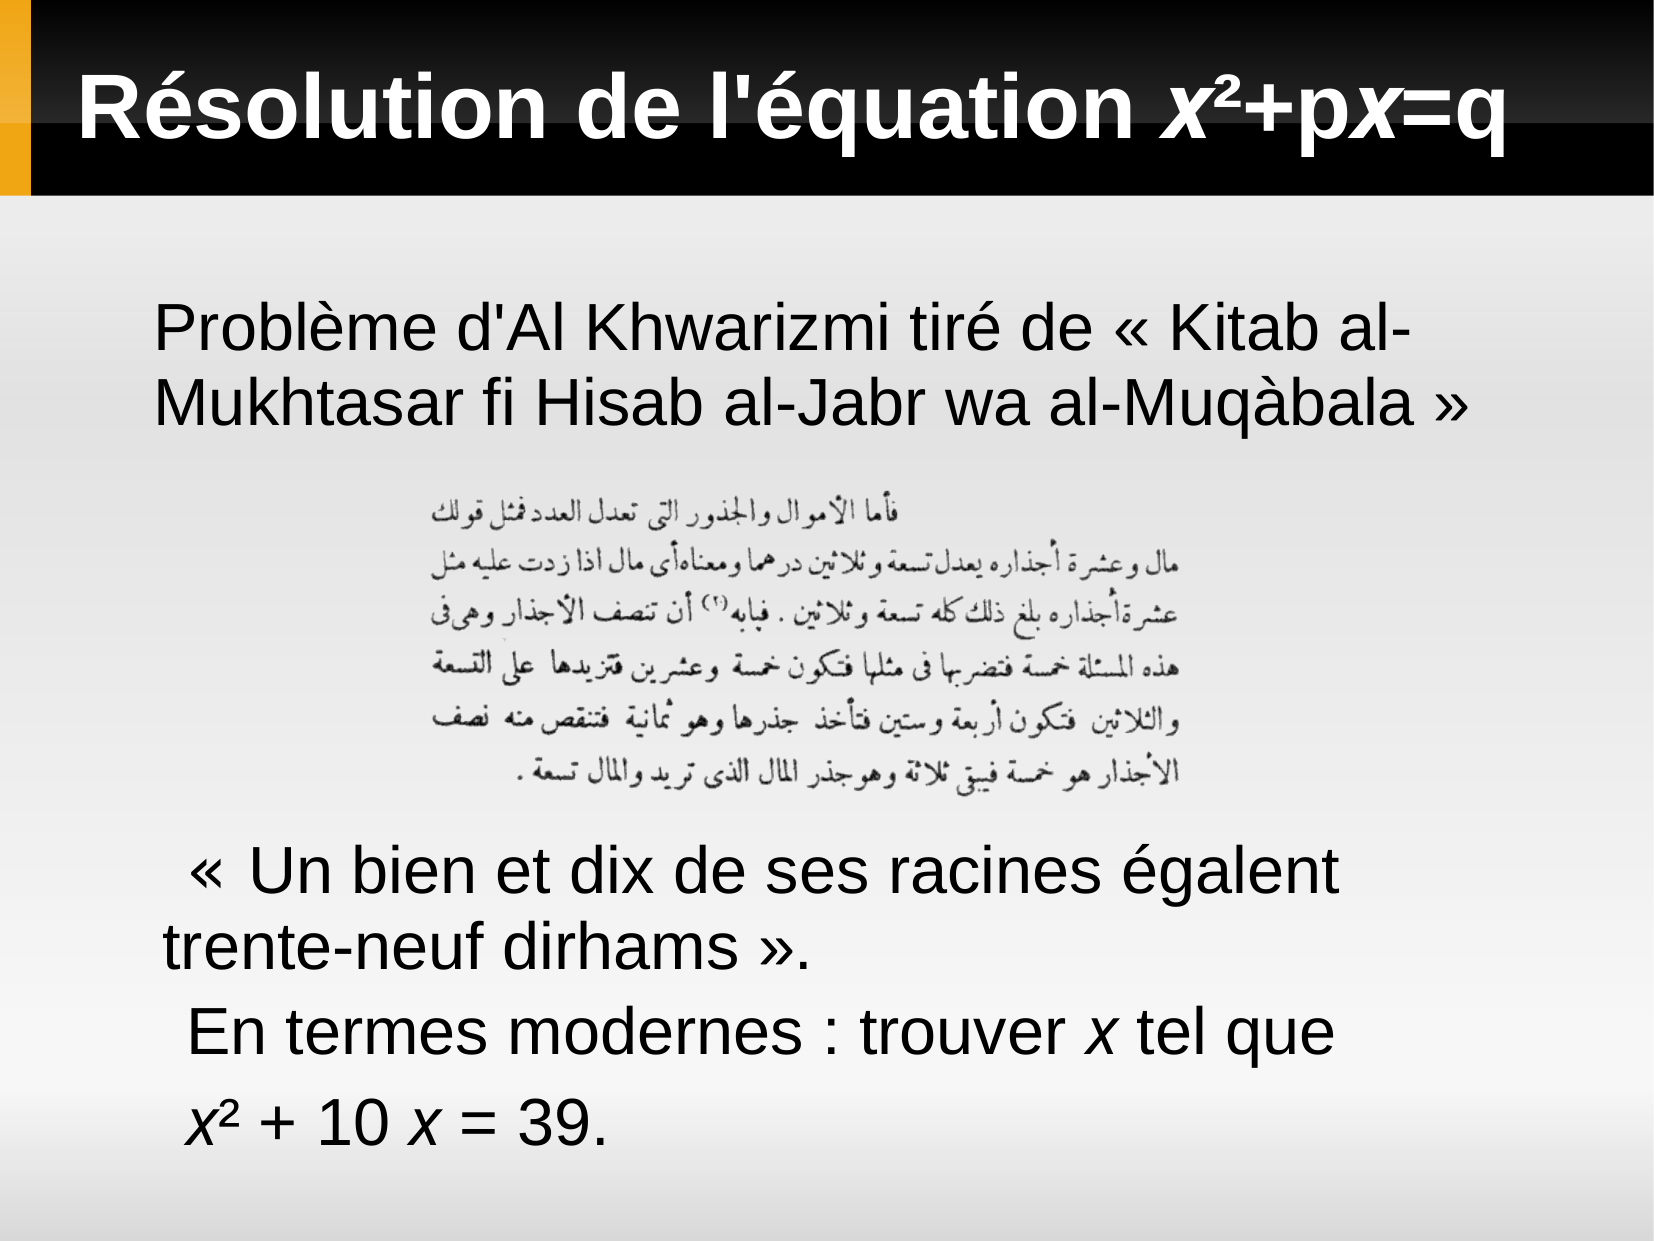

# Résolution de l'équation x²+px=q
Problème d'Al Khwarizmi tiré de « Kitab al-Mukhtasar fi Hisab al-Jabr wa al-Muqàbala »
« Un bien et dix de ses racines égalent trente-neuf dirhams ».
En termes modernes : trouver x tel que
x² + 10 x = 39.